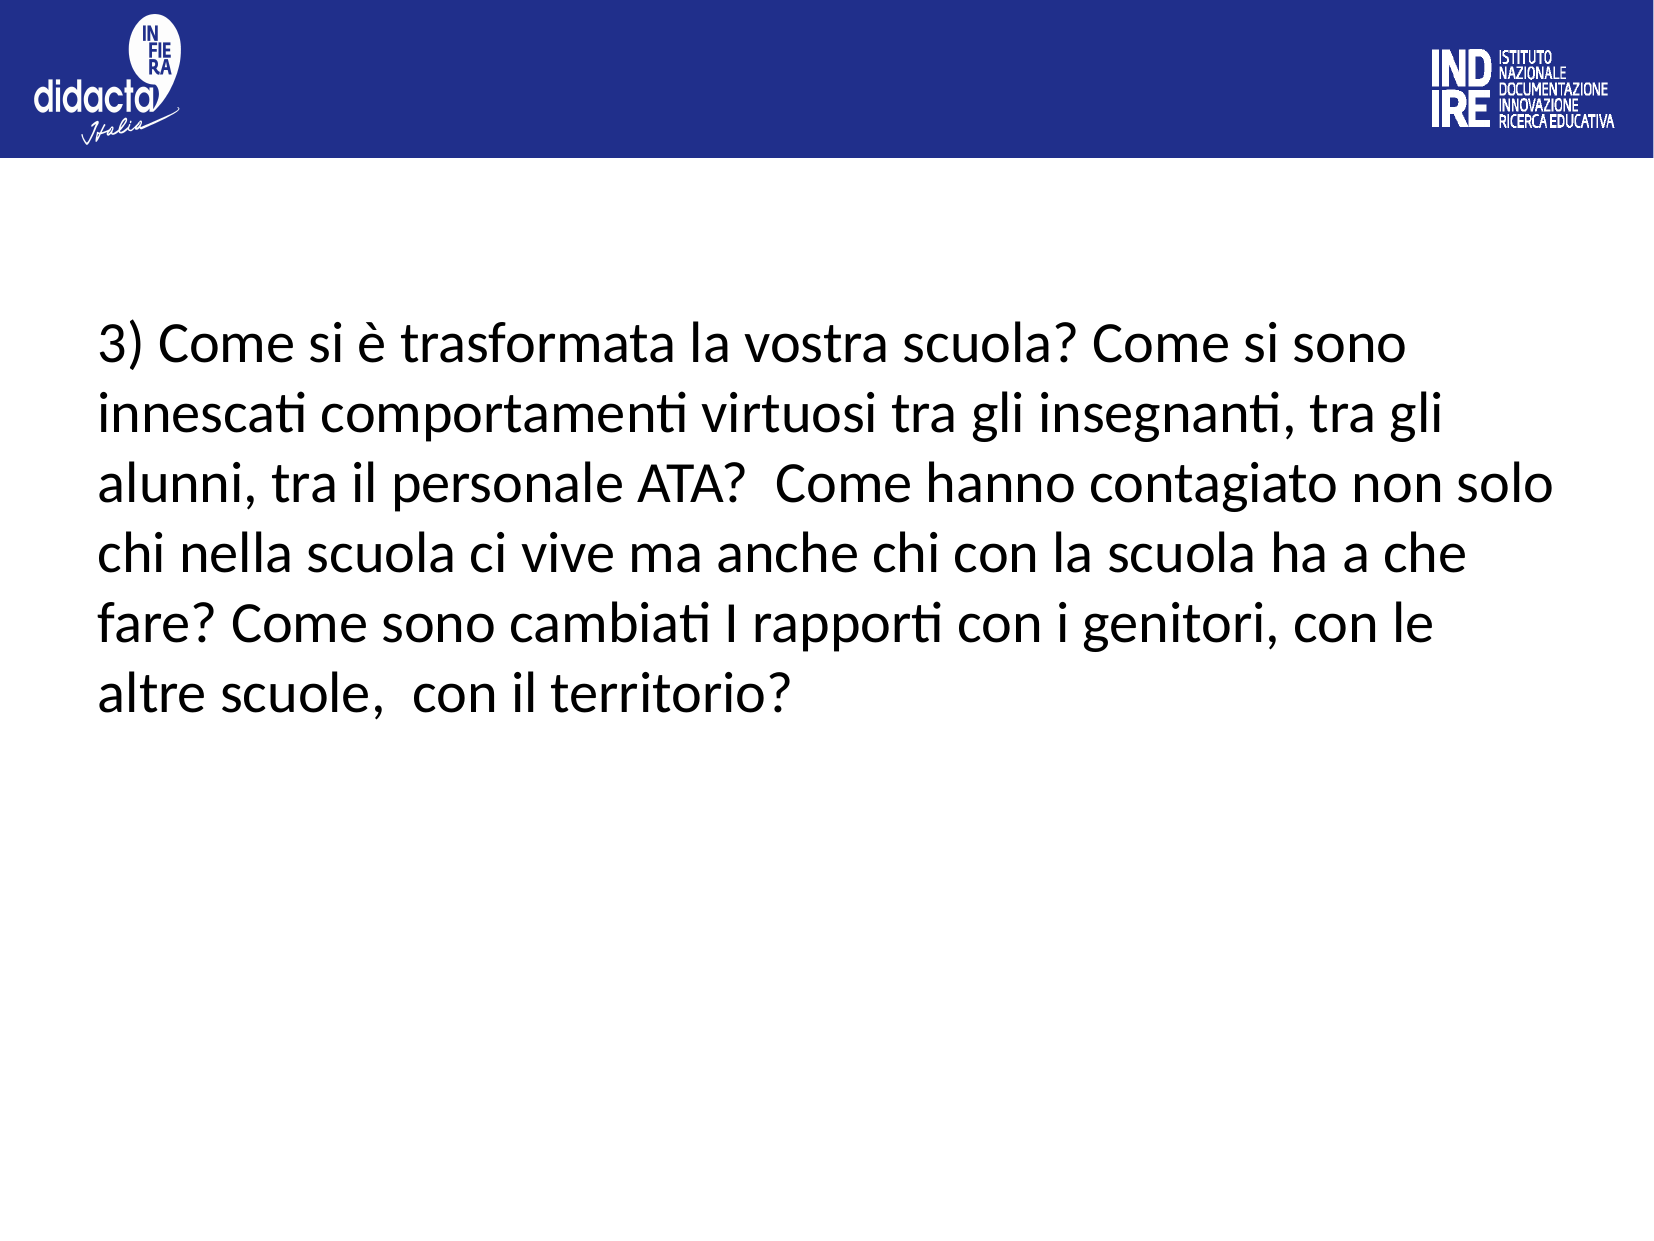

# 3) Come si è trasformata la vostra scuola? Come si sono innescati comportamenti virtuosi tra gli insegnanti, tra gli alunni, tra il personale ATA?  Come hanno contagiato non solo chi nella scuola ci vive ma anche chi con la scuola ha a che fare? Come sono cambiati I rapporti con i genitori, con le altre scuole,  con il territorio?